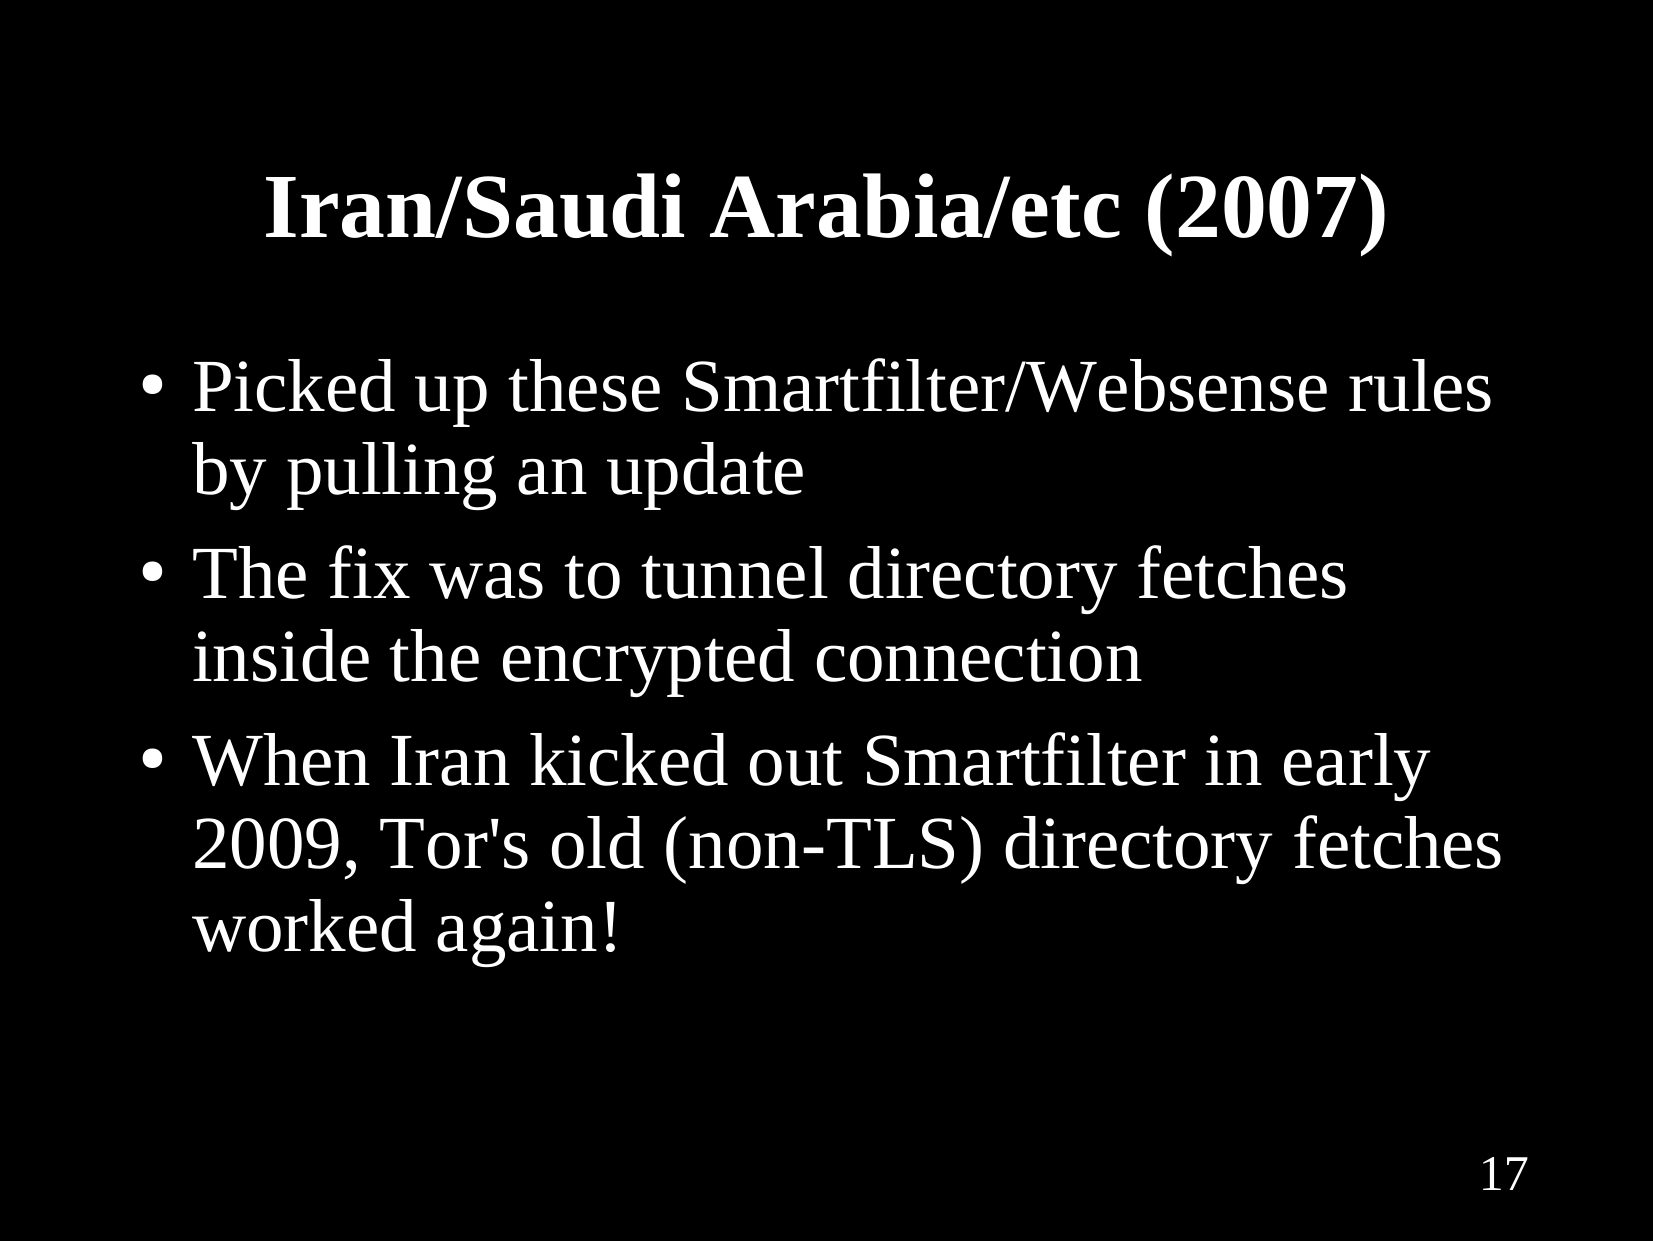

# Iran/Saudi Arabia/etc (2007)
Picked up these Smartfilter/Websense rules by pulling an update
The fix was to tunnel directory fetches inside the encrypted connection
When Iran kicked out Smartfilter in early 2009, Tor's old (non-TLS) directory fetches worked again!